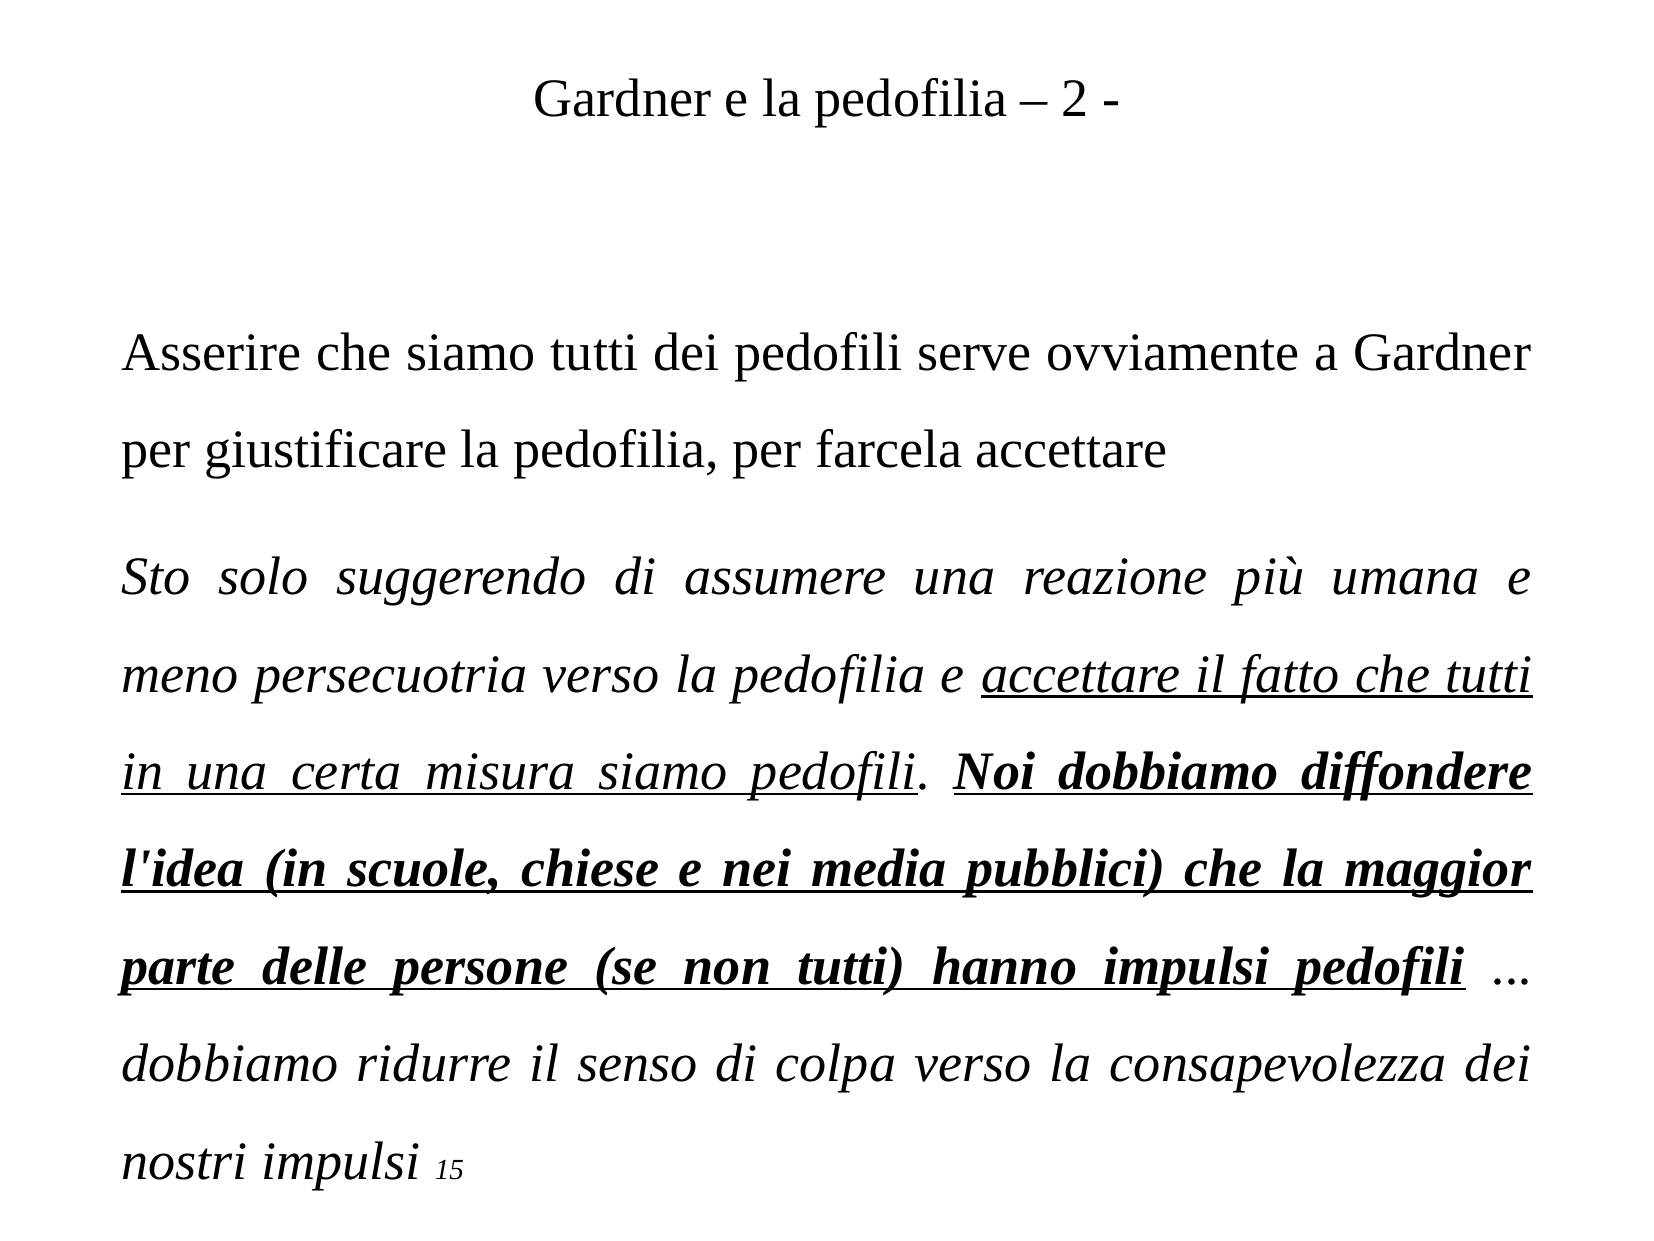

# Gardner e la pedofilia – 2 -
Asserire che siamo tutti dei pedofili serve ovviamente a Gardner per giustificare la pedofilia, per farcela accettare
Sto solo suggerendo di assumere una reazione più umana e meno persecuotria verso la pedofilia e accettare il fatto che tutti in una certa misura siamo pedofili. Noi dobbiamo diffondere l'idea (in scuole, chiese e nei media pubblici) che la maggior parte delle persone (se non tutti) hanno impulsi pedofili ... dobbiamo ridurre il senso di colpa verso la consapevolezza dei nostri impulsi 15
15 R. Gardner Sex Abuse Isteria ed Creative Therapeutics, op.cit. pag. 135